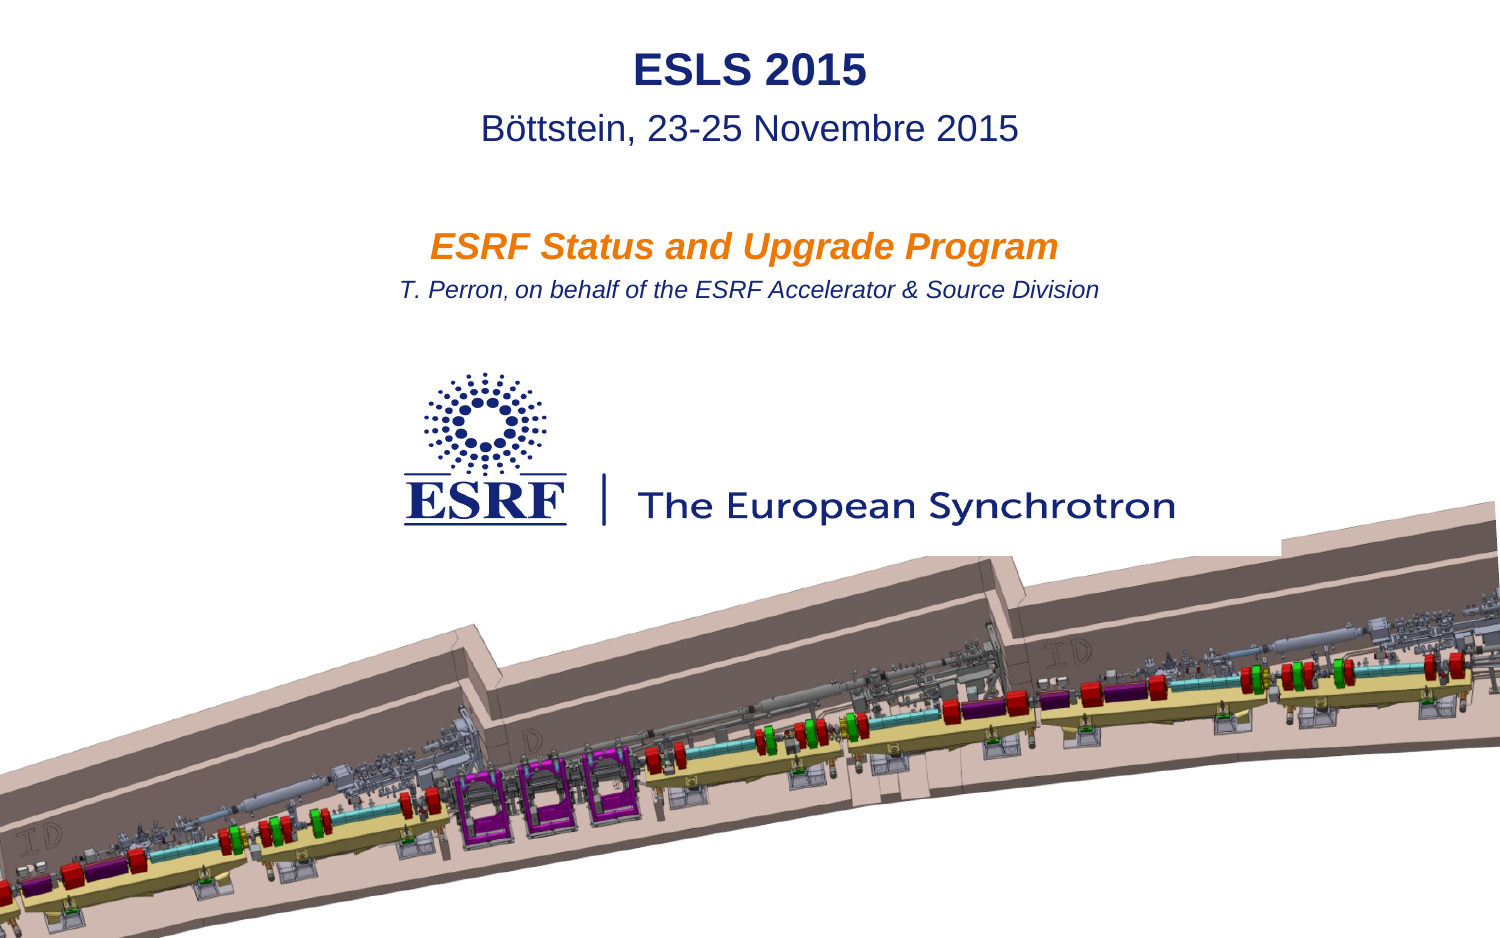

ESLS 2015
Böttstein, 23-25 Novembre 2015
ESRF Status and Upgrade Program
T. Perron, on behalf of the ESRF Accelerator & Source Division